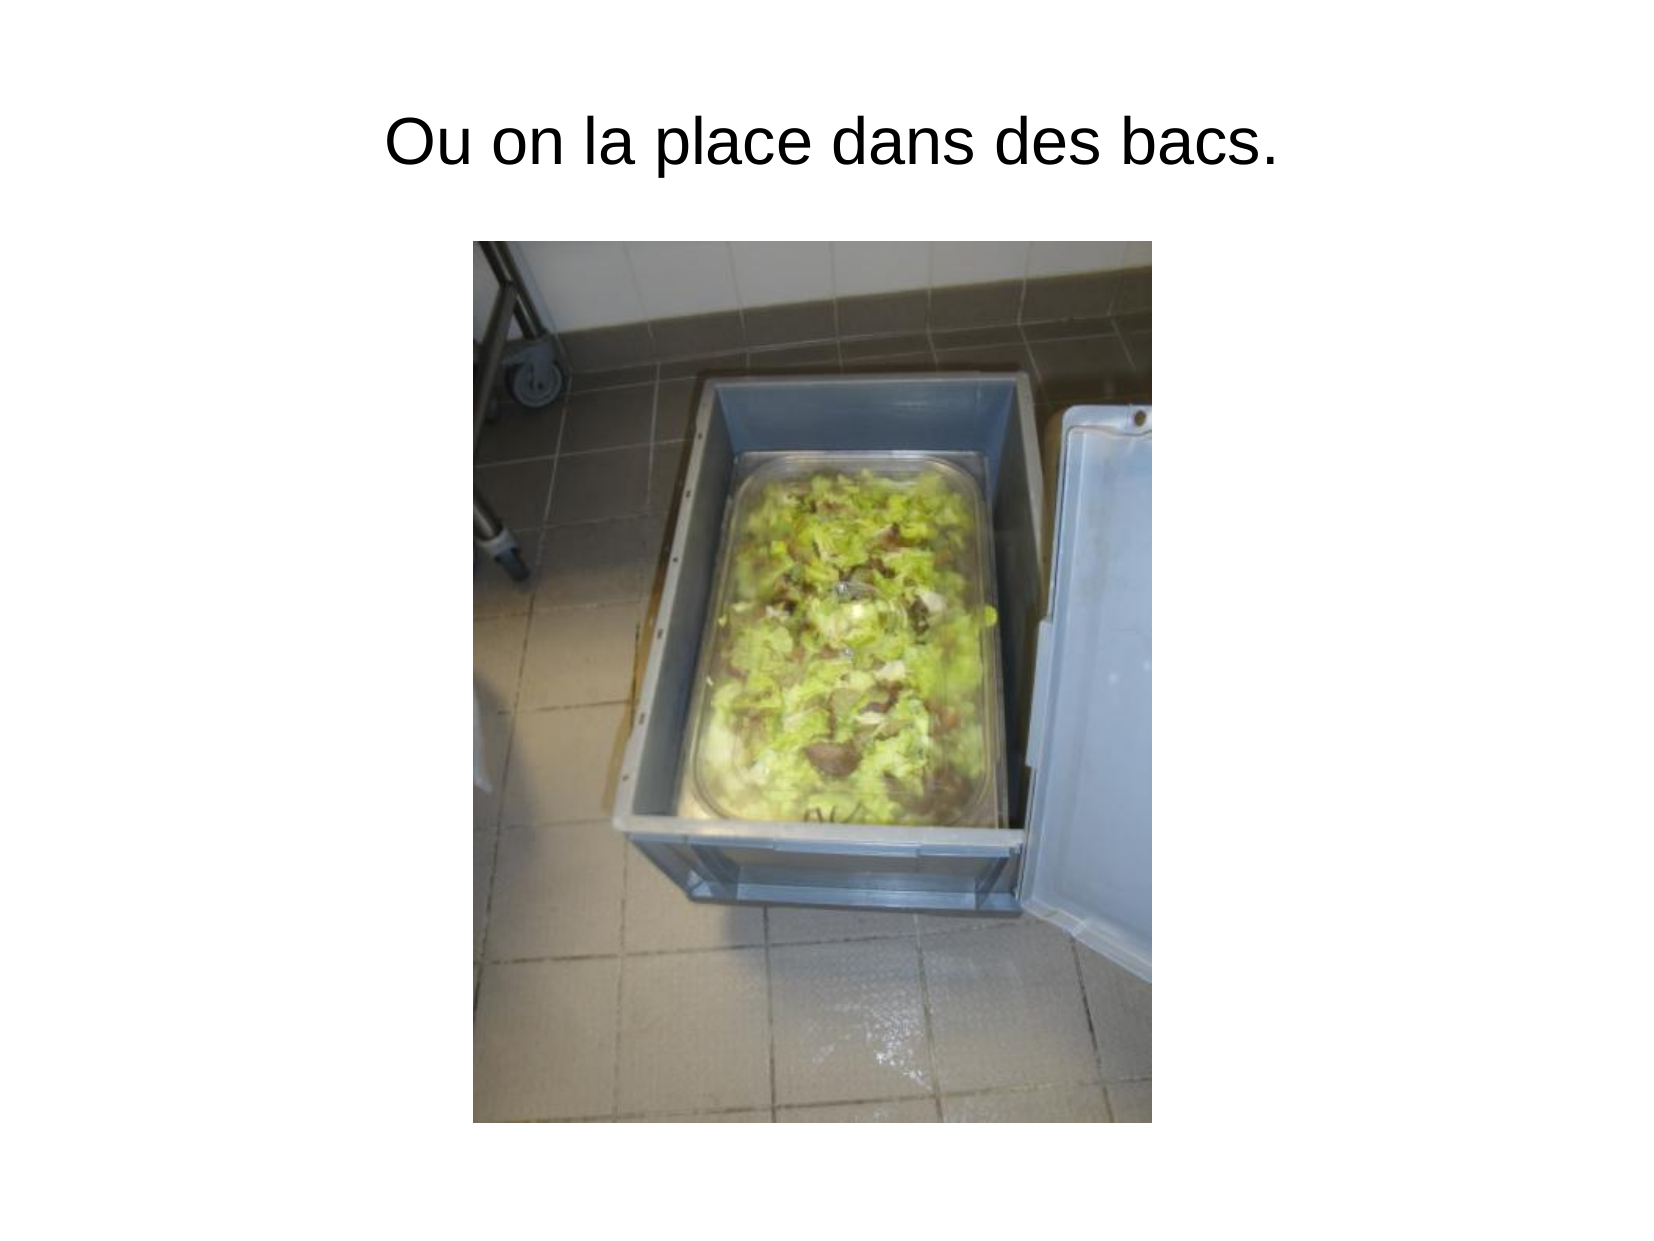

# Ou on la place dans des bacs.